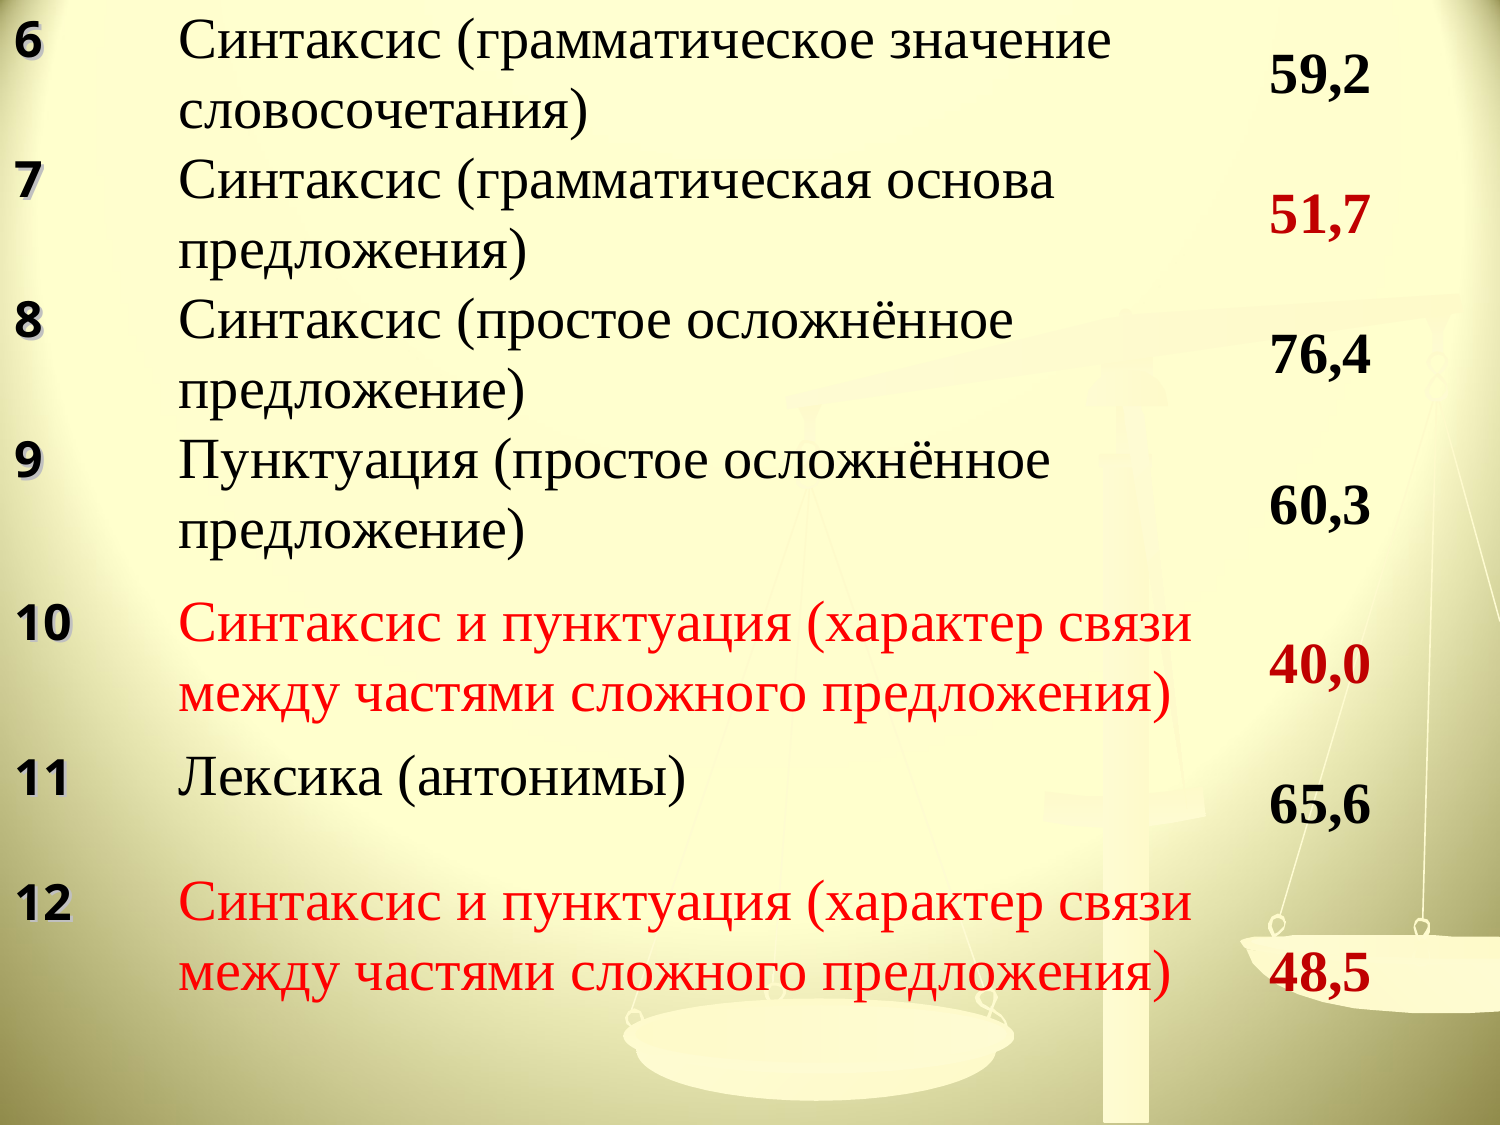

| 6 | Синтаксис (грамматическое значение словосочетания) | 59,2 |
| --- | --- | --- |
| 7 | Синтаксис (грамматическая основа предложения) | 51,7 |
| 8 | Синтаксис (простое осложнённое предложение) | 76,4 |
| 9 | Пунктуация (простое осложнённое предложение) | 60,3 |
| 10 | Синтаксис и пунктуация (характер связи между частями сложного предложения) | 40,0 |
| 11 | Лексика (антонимы) | 65,6 |
| 12 | Синтаксис и пунктуация (характер связи между частями сложного предложения) | 48,5 |